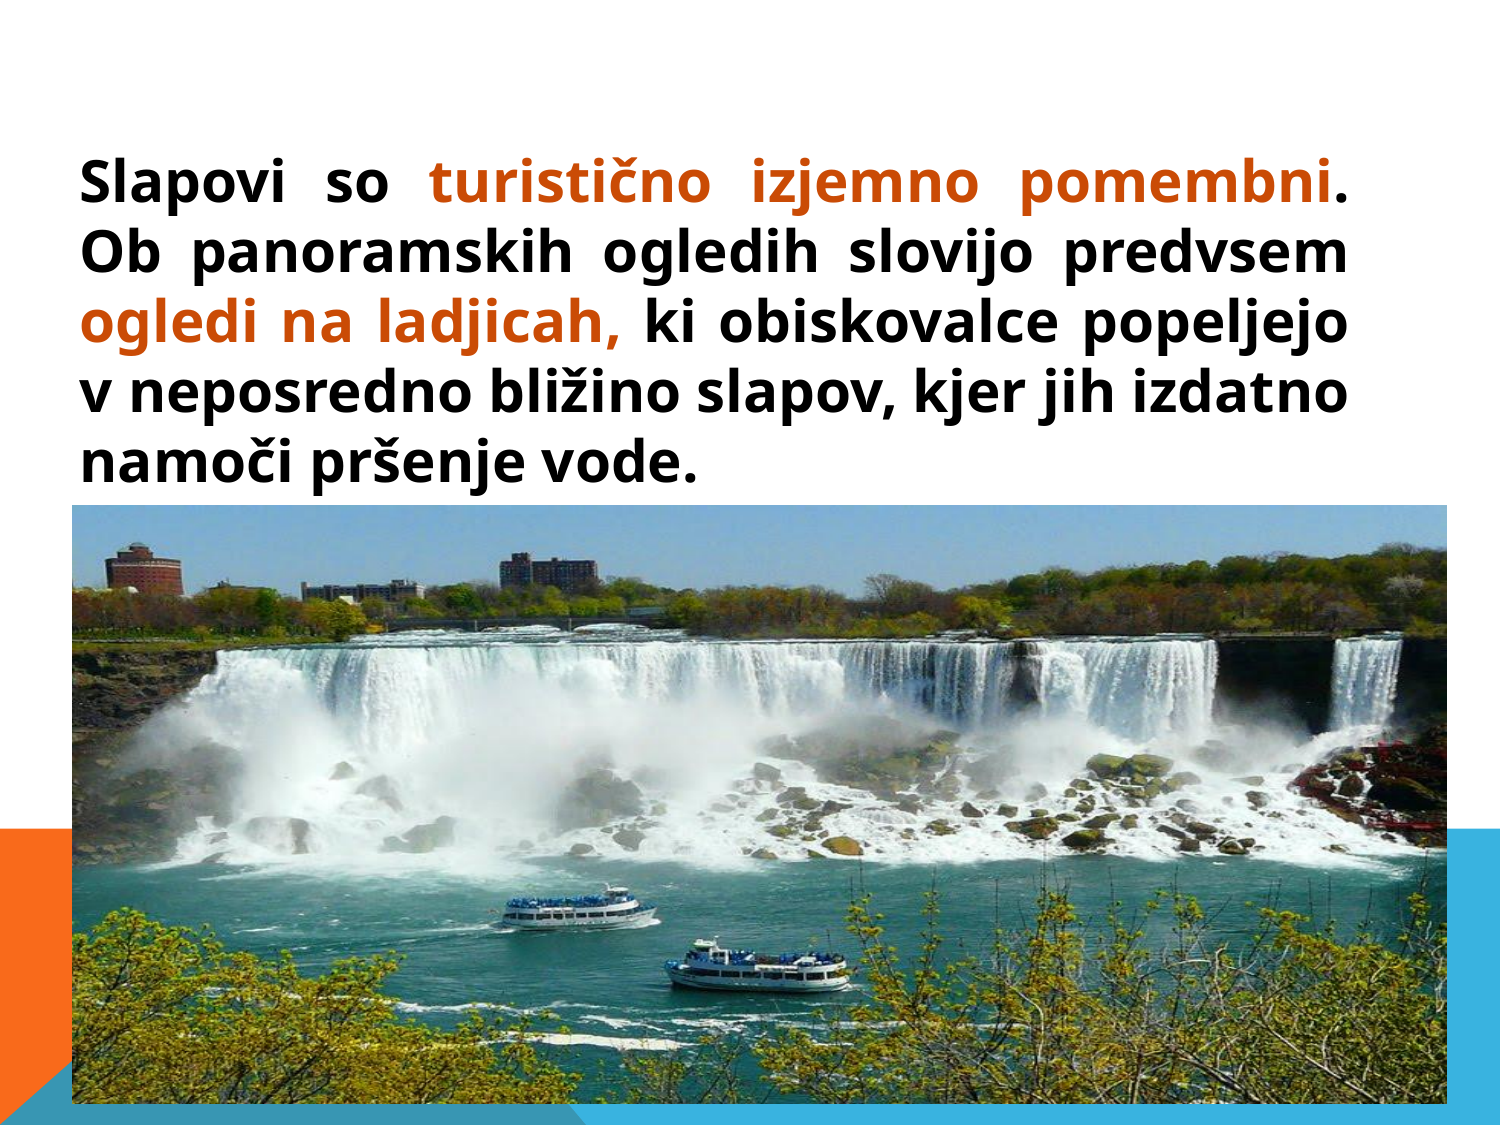

Slapovi so turistično izjemno pomembni. Ob panoramskih ogledih slovijo predvsem ogledi na ladjicah, ki obiskovalce popeljejo v neposredno bližino slapov, kjer jih izdatno namoči pršenje vode.